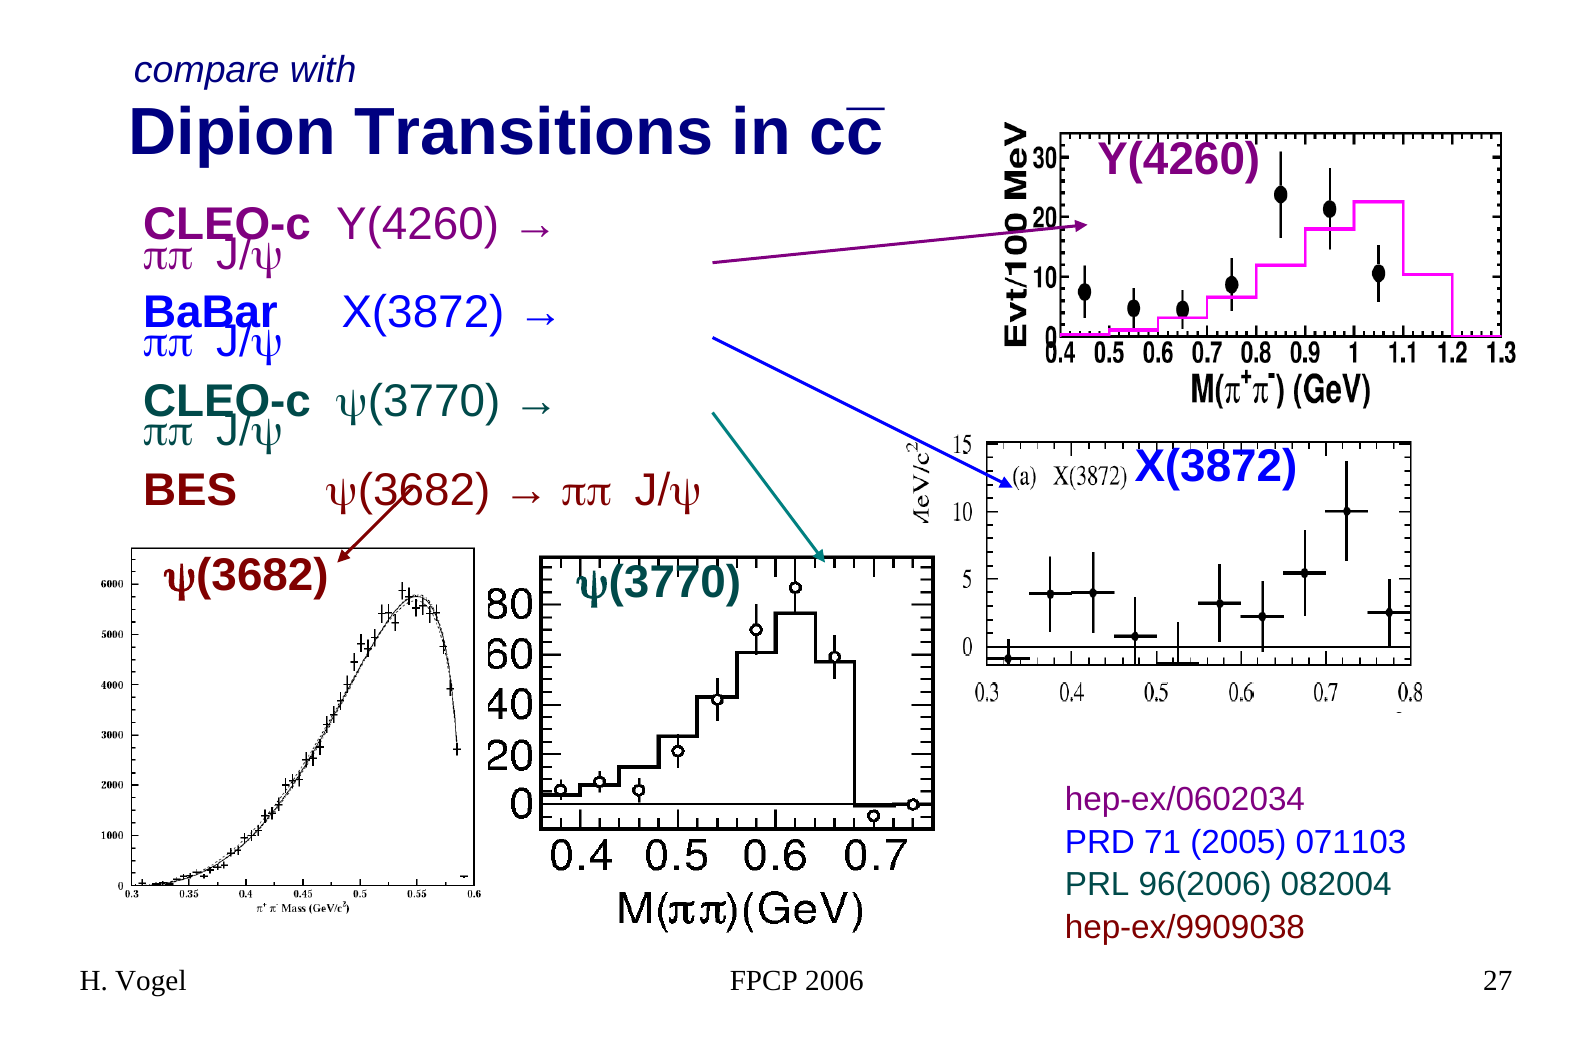

compare with
_
Dipion Transitions in cc
Y(4260)
CLEO-c Y(4260) → J
BaBar X(3872) → J
CLEO-c (3770) → J
BES (3682) → J
X(3872)
(3682)
(3770)
hep-ex/0602034
PRD 71 (2005) 071103
PRL 96(2006) 082004
hep-ex/9909038
H. Vogel
FPCP 2006
27